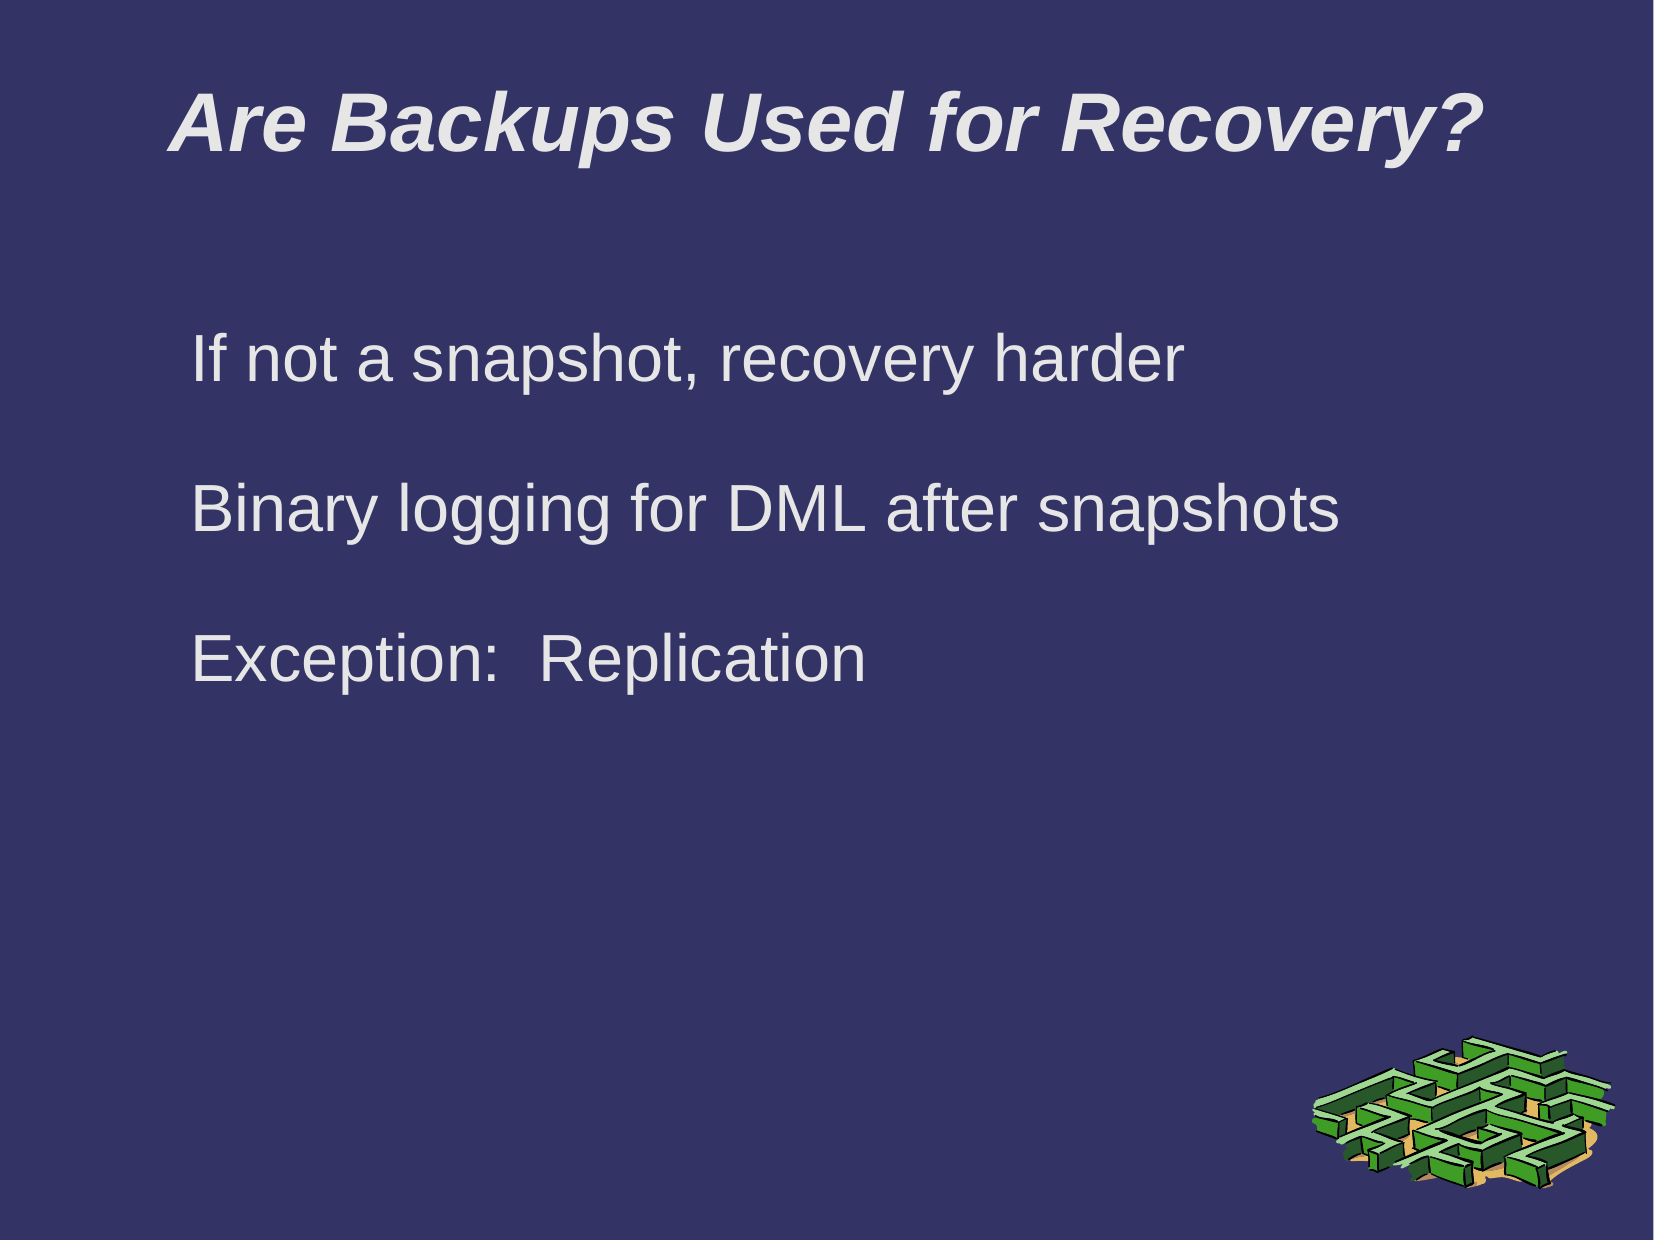

# Are Backups Used for Recovery?
If not a snapshot, recovery harder
Binary logging for DML after snapshots
Exception: Replication